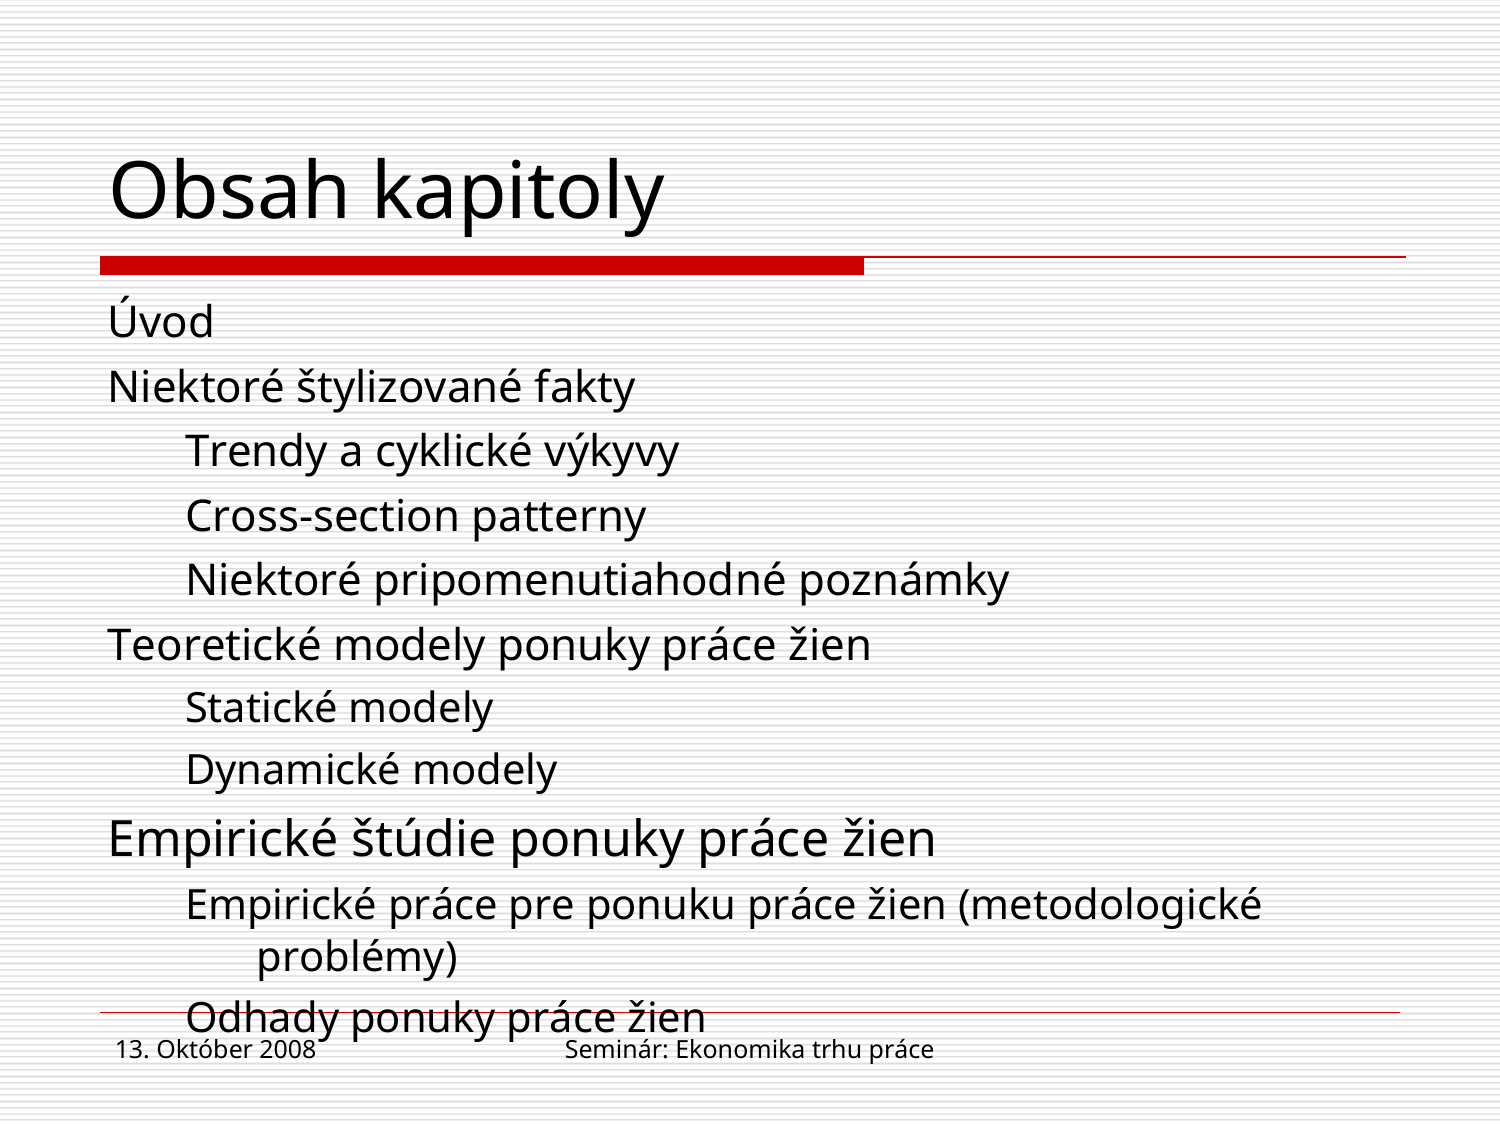

# Obsah kapitoly
Úvod
Niektoré štylizované fakty
Trendy a cyklické výkyvy
Cross-section patterny
Niektoré pripomenutiahodné poznámky
Teoretické modely ponuky práce žien
Statické modely
Dynamické modely
Empirické štúdie ponuky práce žien
Empirické práce pre ponuku práce žien (metodologické problémy)
Odhady ponuky práce žien